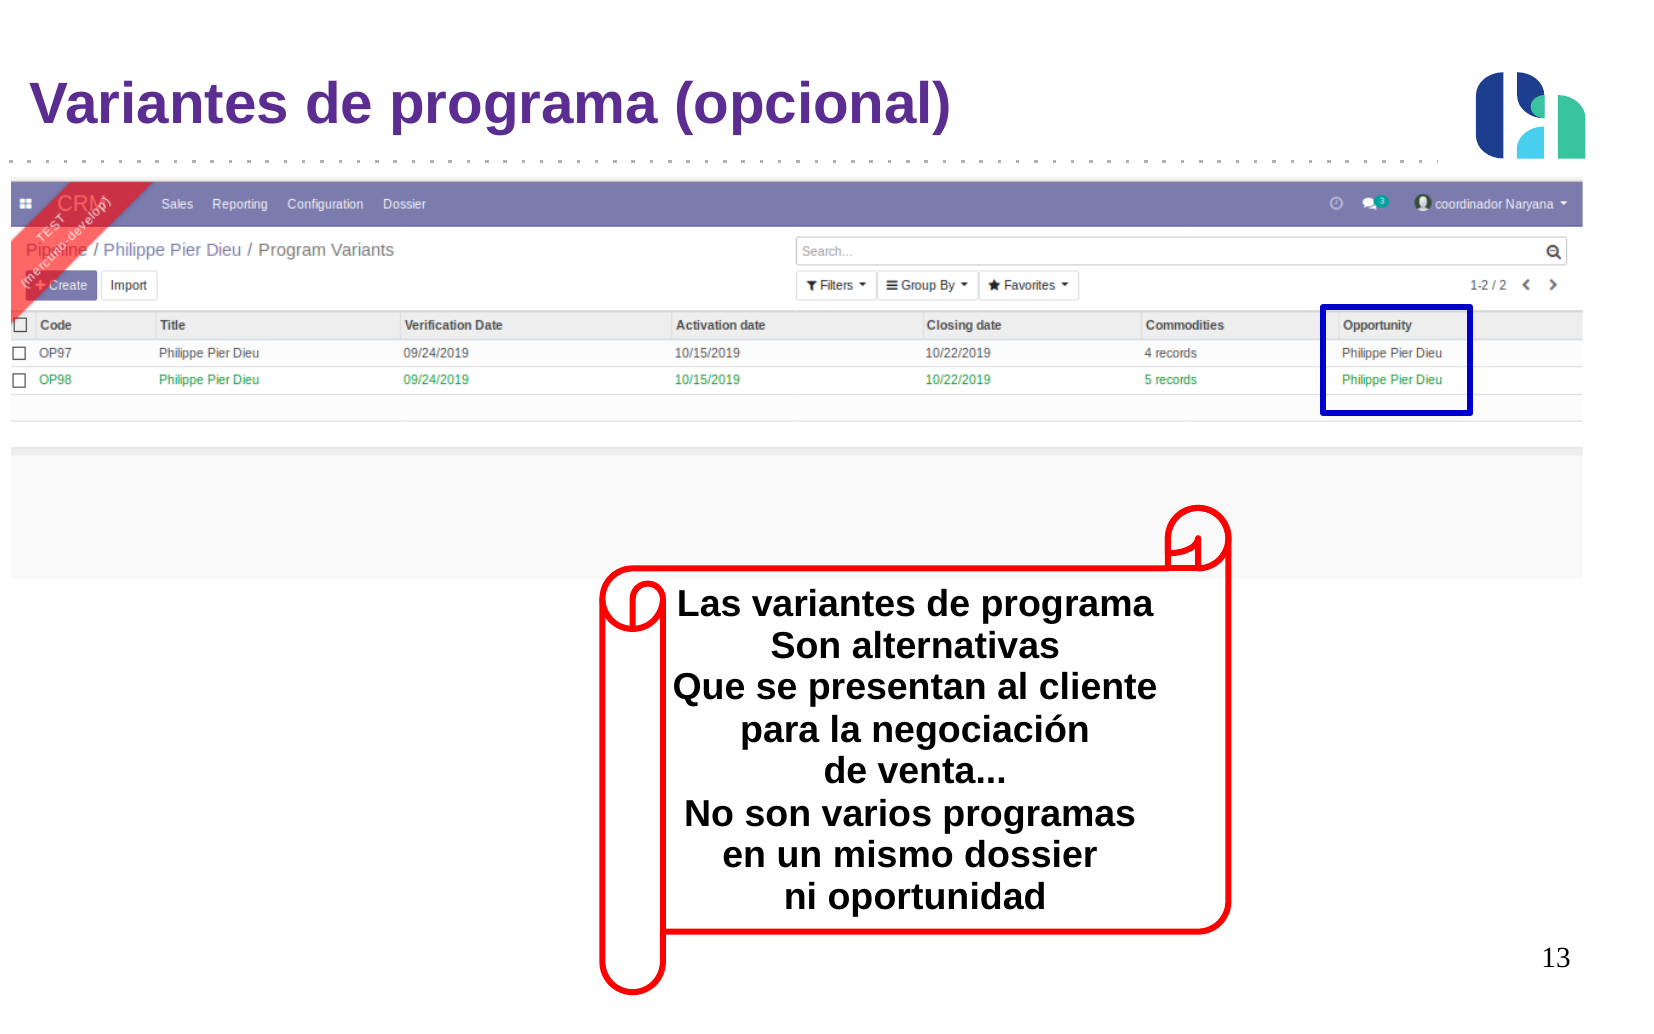

Variantes de programa (opcional)
Las variantes de programa
Son alternativas
Que se presentan al cliente
para la negociación
 de venta...
No son varios programas
en un mismo dossier
ni oportunidad
13